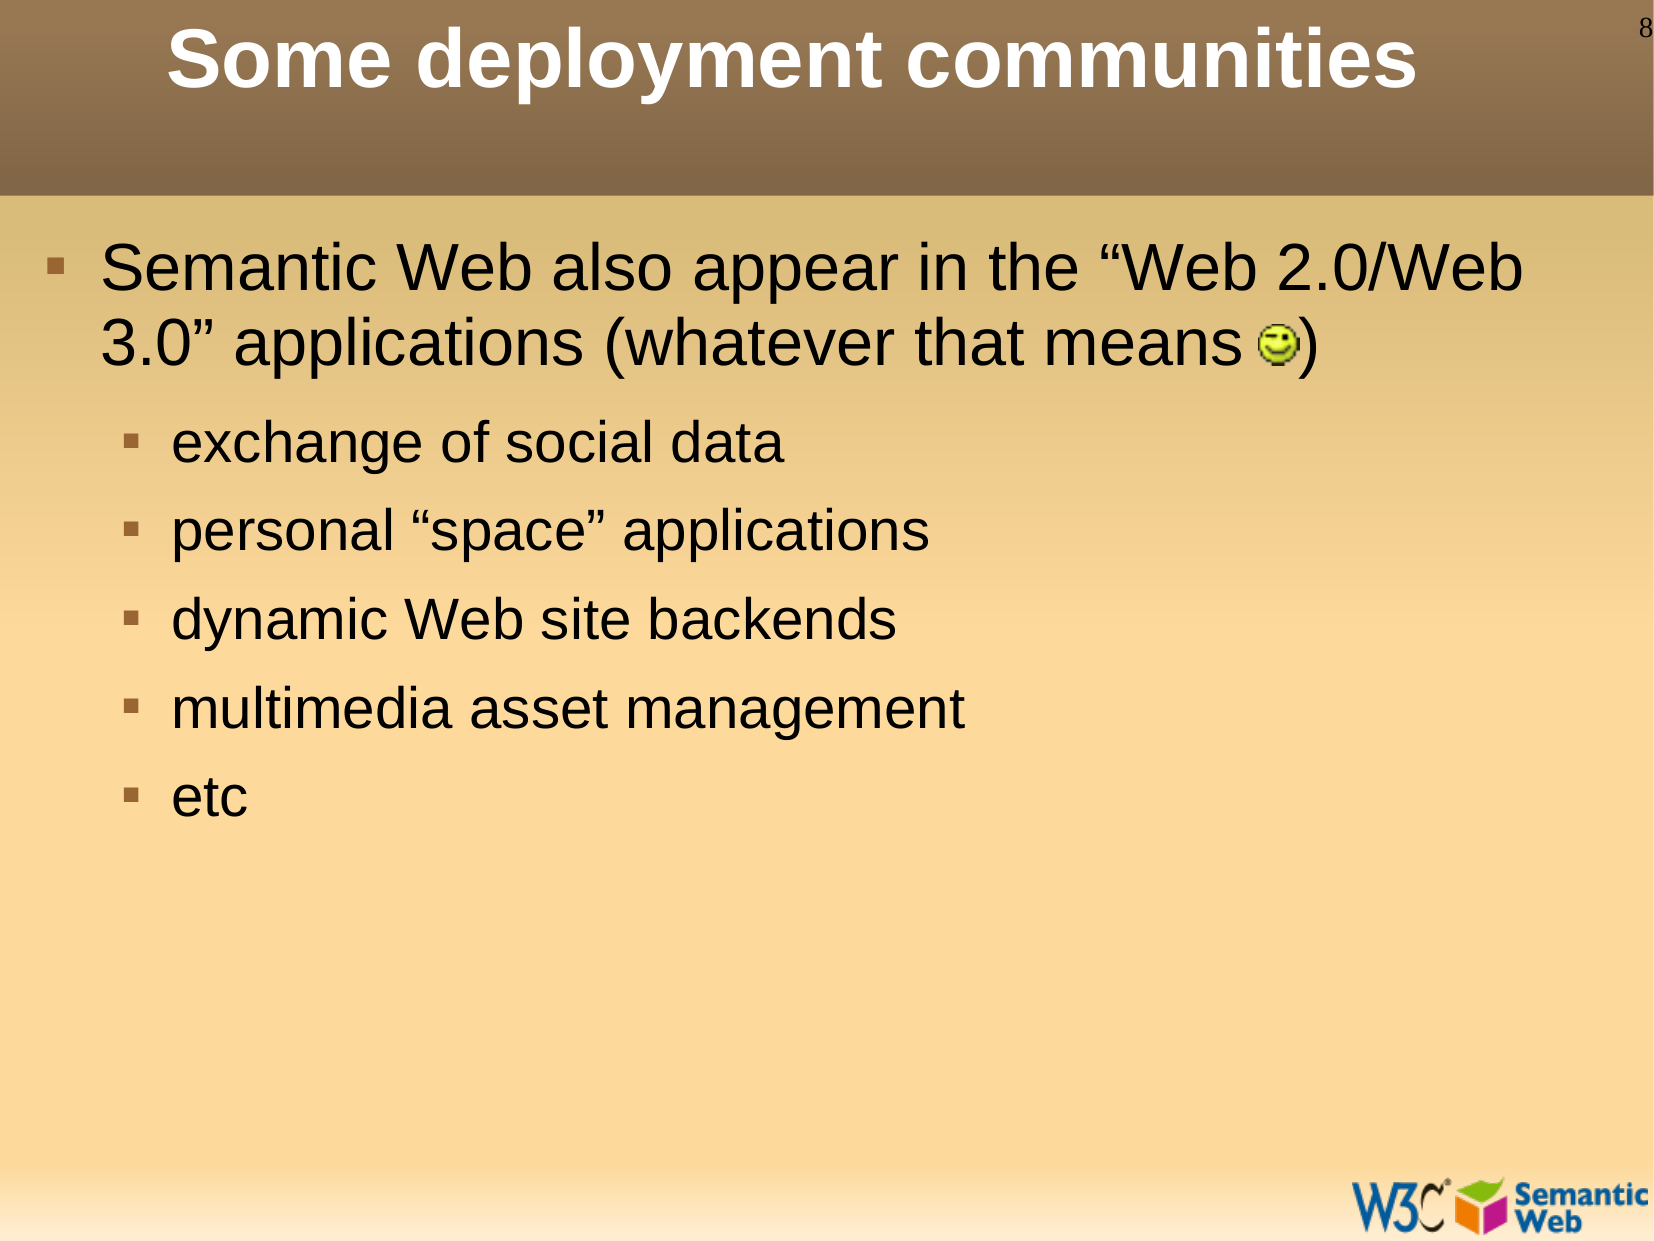

# Some deployment communities
8
Semantic Web also appear in the “Web 2.0/Web 3.0” applications (whatever that means )
exchange of social data
personal “space” applications
dynamic Web site backends
multimedia asset management
etc